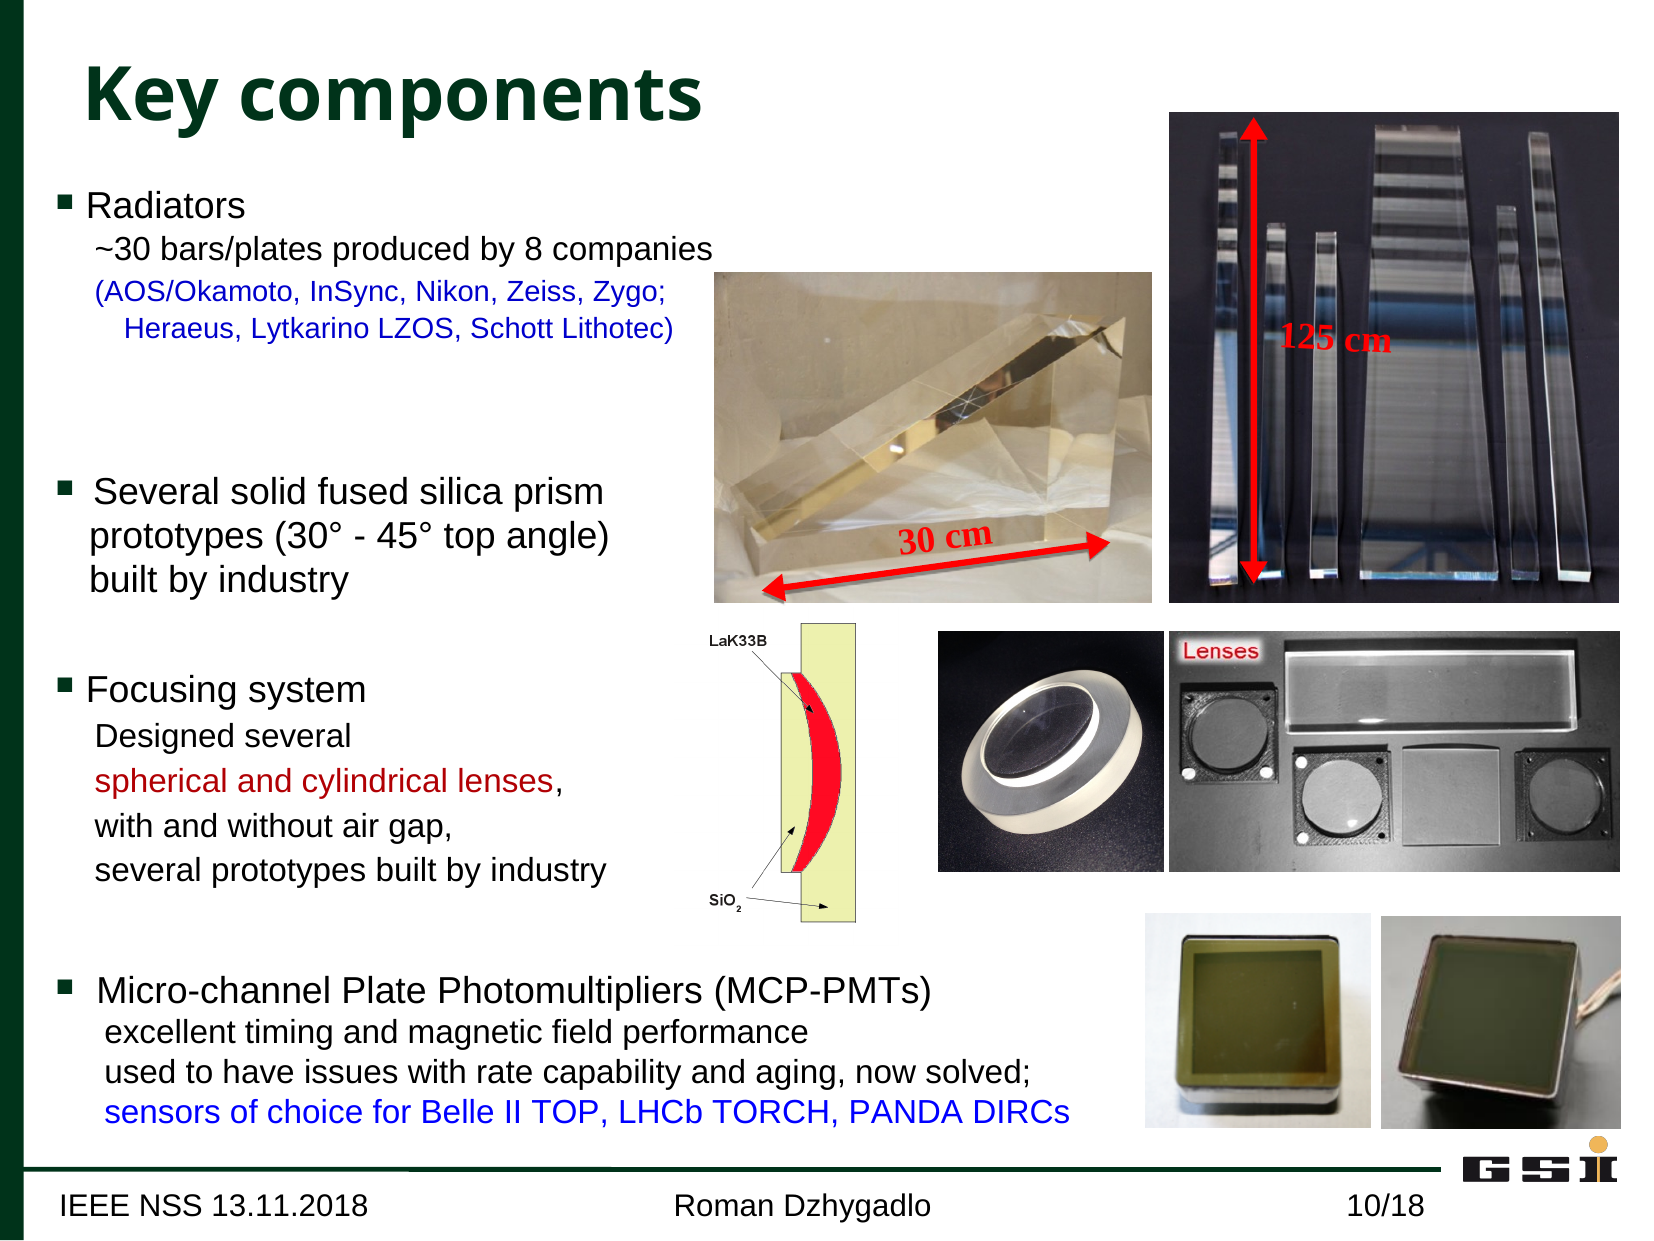

# Key components
Radiators
 ~30 bars/plates produced by 8 companies
 (AOS/Okamoto, InSync, Nikon, Zeiss, Zygo;
 Heraeus, Lytkarino LZOS, Schott Lithotec)
Several solid fused silica prism
 prototypes (30° - 45° top angle)
 built by industry
Focusing system
 Designed several
 spherical and cylindrical lenses,
 with and without air gap,
 several prototypes built by industry
 Micro-channel Plate Photomultipliers (MCP-PMTs)
 excellent timing and magnetic field performance
 used to have issues with rate capability and aging, now solved;
 sensors of choice for Belle II TOP, LHCb TORCH, PANDA DIRCs
125 cm
30 cm
IEEE NSS 13.11.2018 Roman Dzhygadlo
10